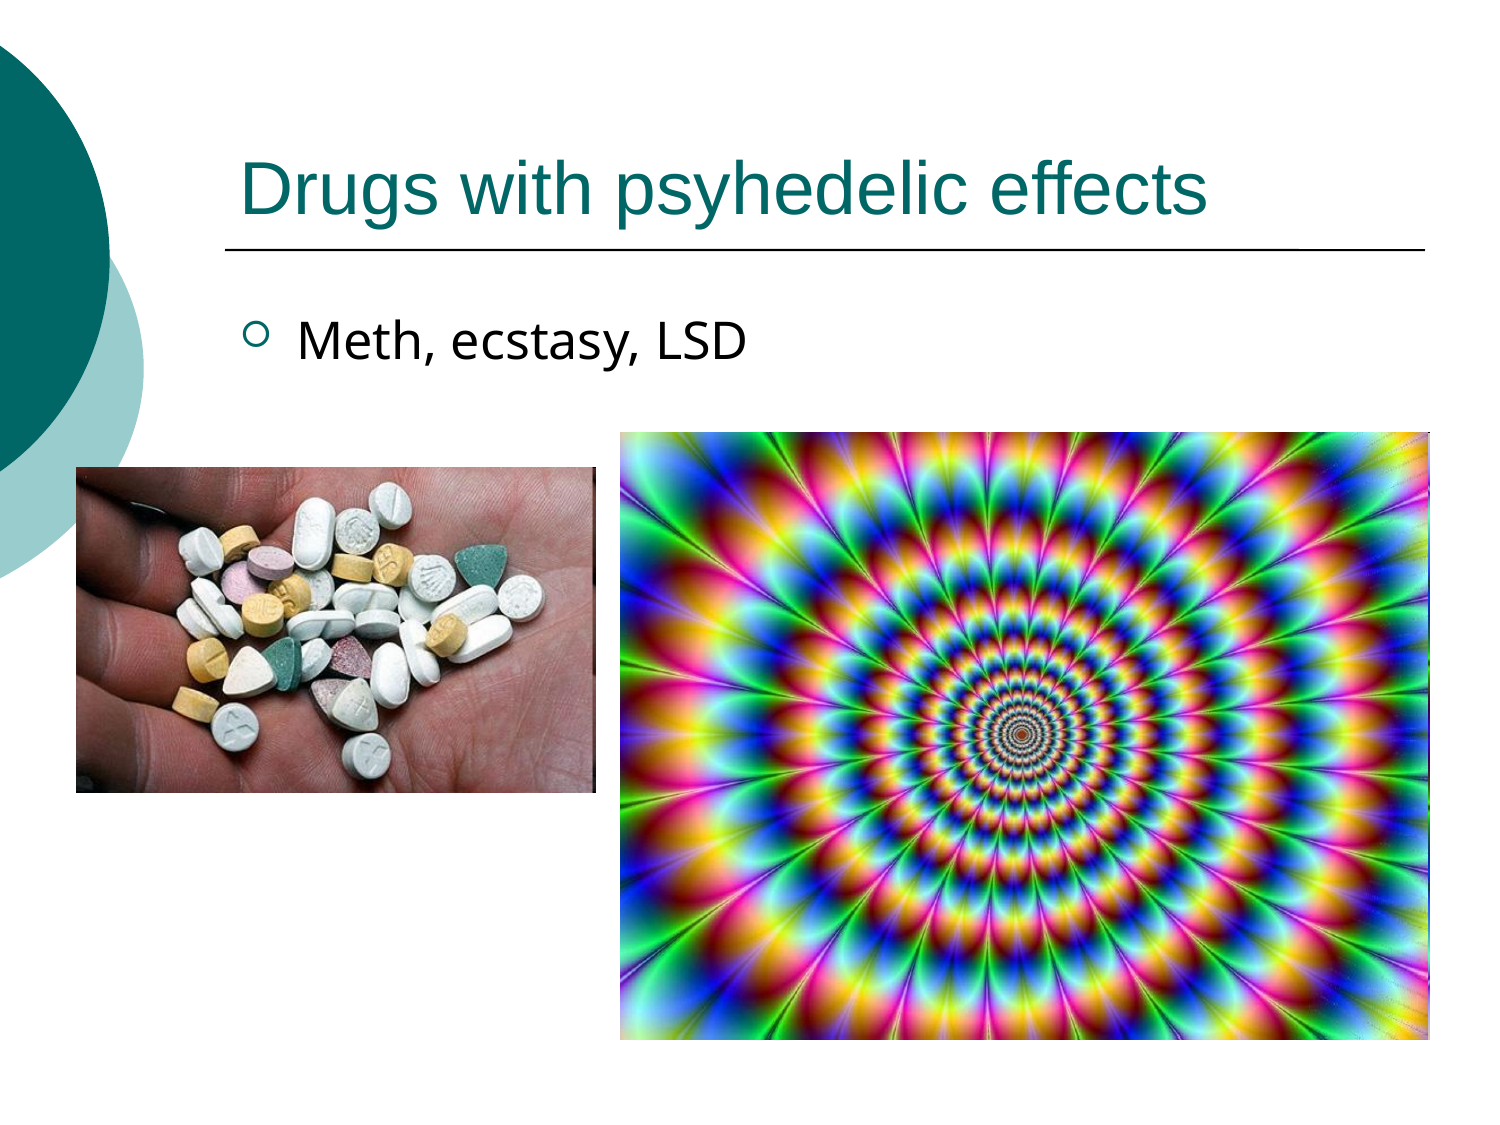

# Drugs with psyhedelic effects
Meth, ecstasy, LSD